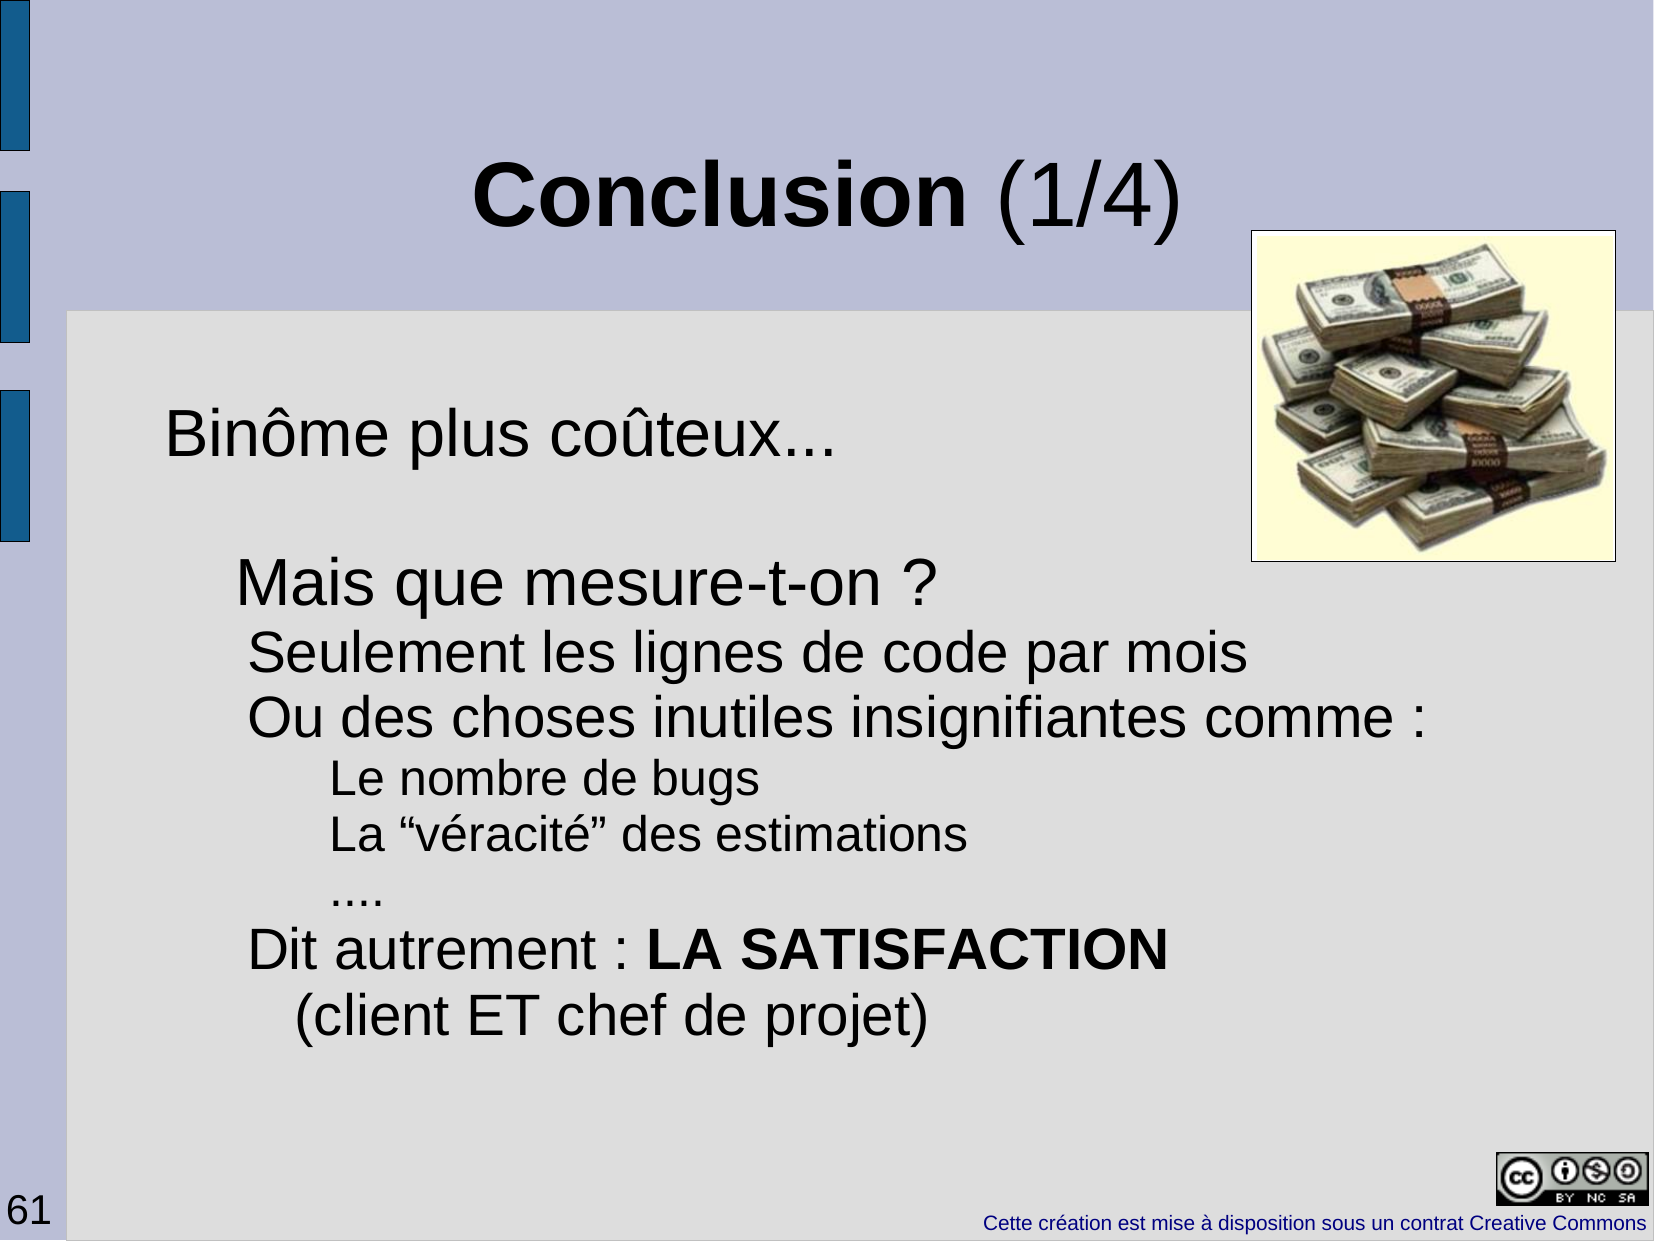

# Conclusion (1/4)
Binôme plus coûteux...
Mais que mesure-t-on ?
Seulement les lignes de code par mois
Ou des choses inutiles insignifiantes comme :
Le nombre de bugs
La “véracité” des estimations
....
Dit autrement : LA SATISFACTION
(client ET chef de projet)